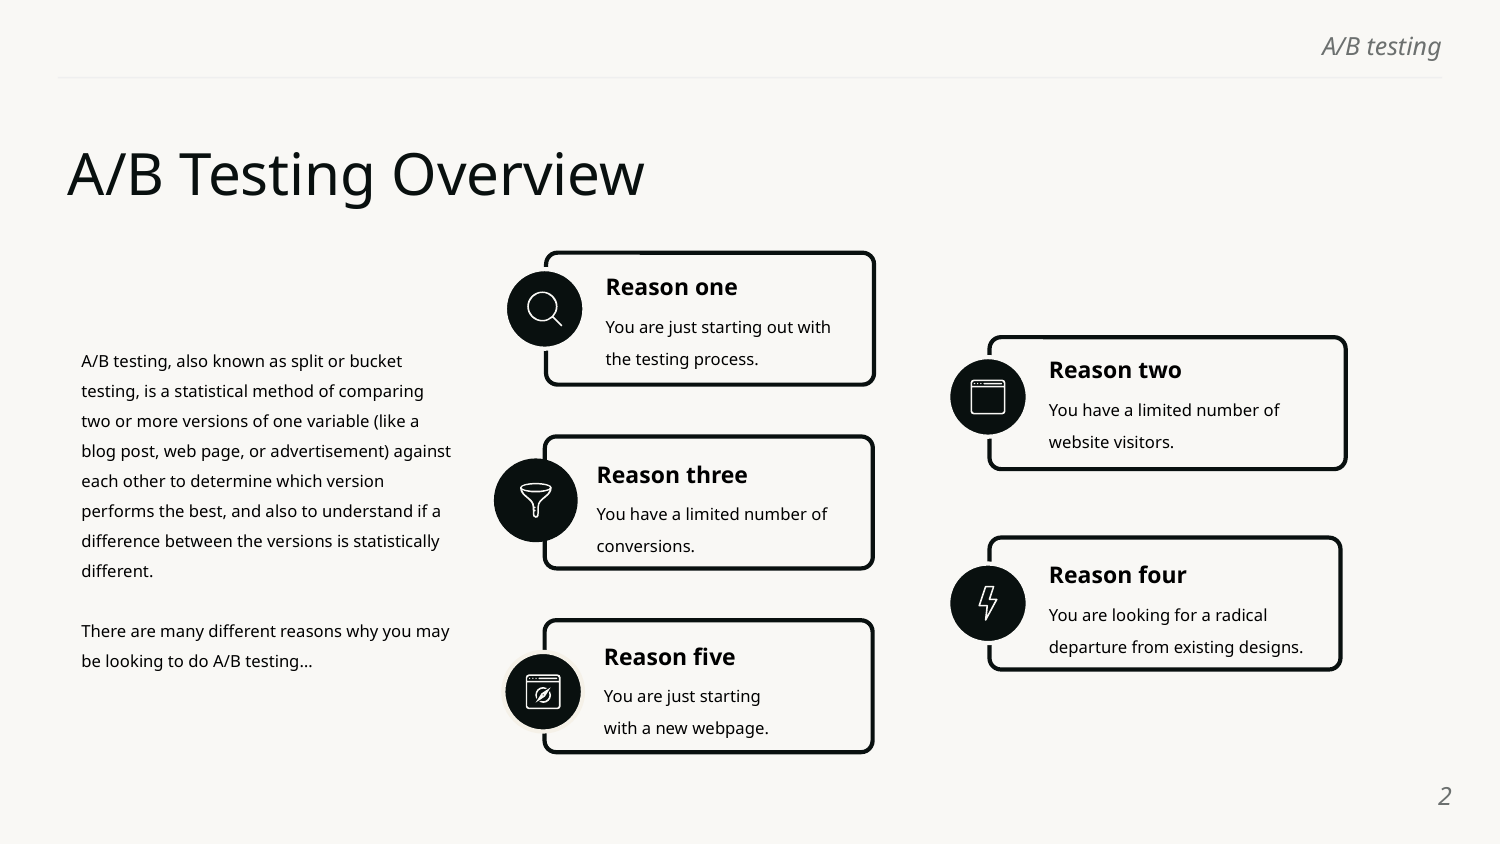

# A/B Testing Overview
Reason one
You are just starting out with the testing process.
A/B testing, also known as split or bucket testing, is a statistical method of comparing two or more versions of one variable (like a blog post, web page, or advertisement) against each other to determine which version performs the best, and also to understand if a difference between the versions is statistically different.
There are many different reasons why you may be looking to do A/B testing…
Reason two
You have a limited number of website visitors.
Reason three
You have a limited number of conversions.
Reason four
You are looking for a radical departure from existing designs.
Reason five
You are just starting with a new webpage.